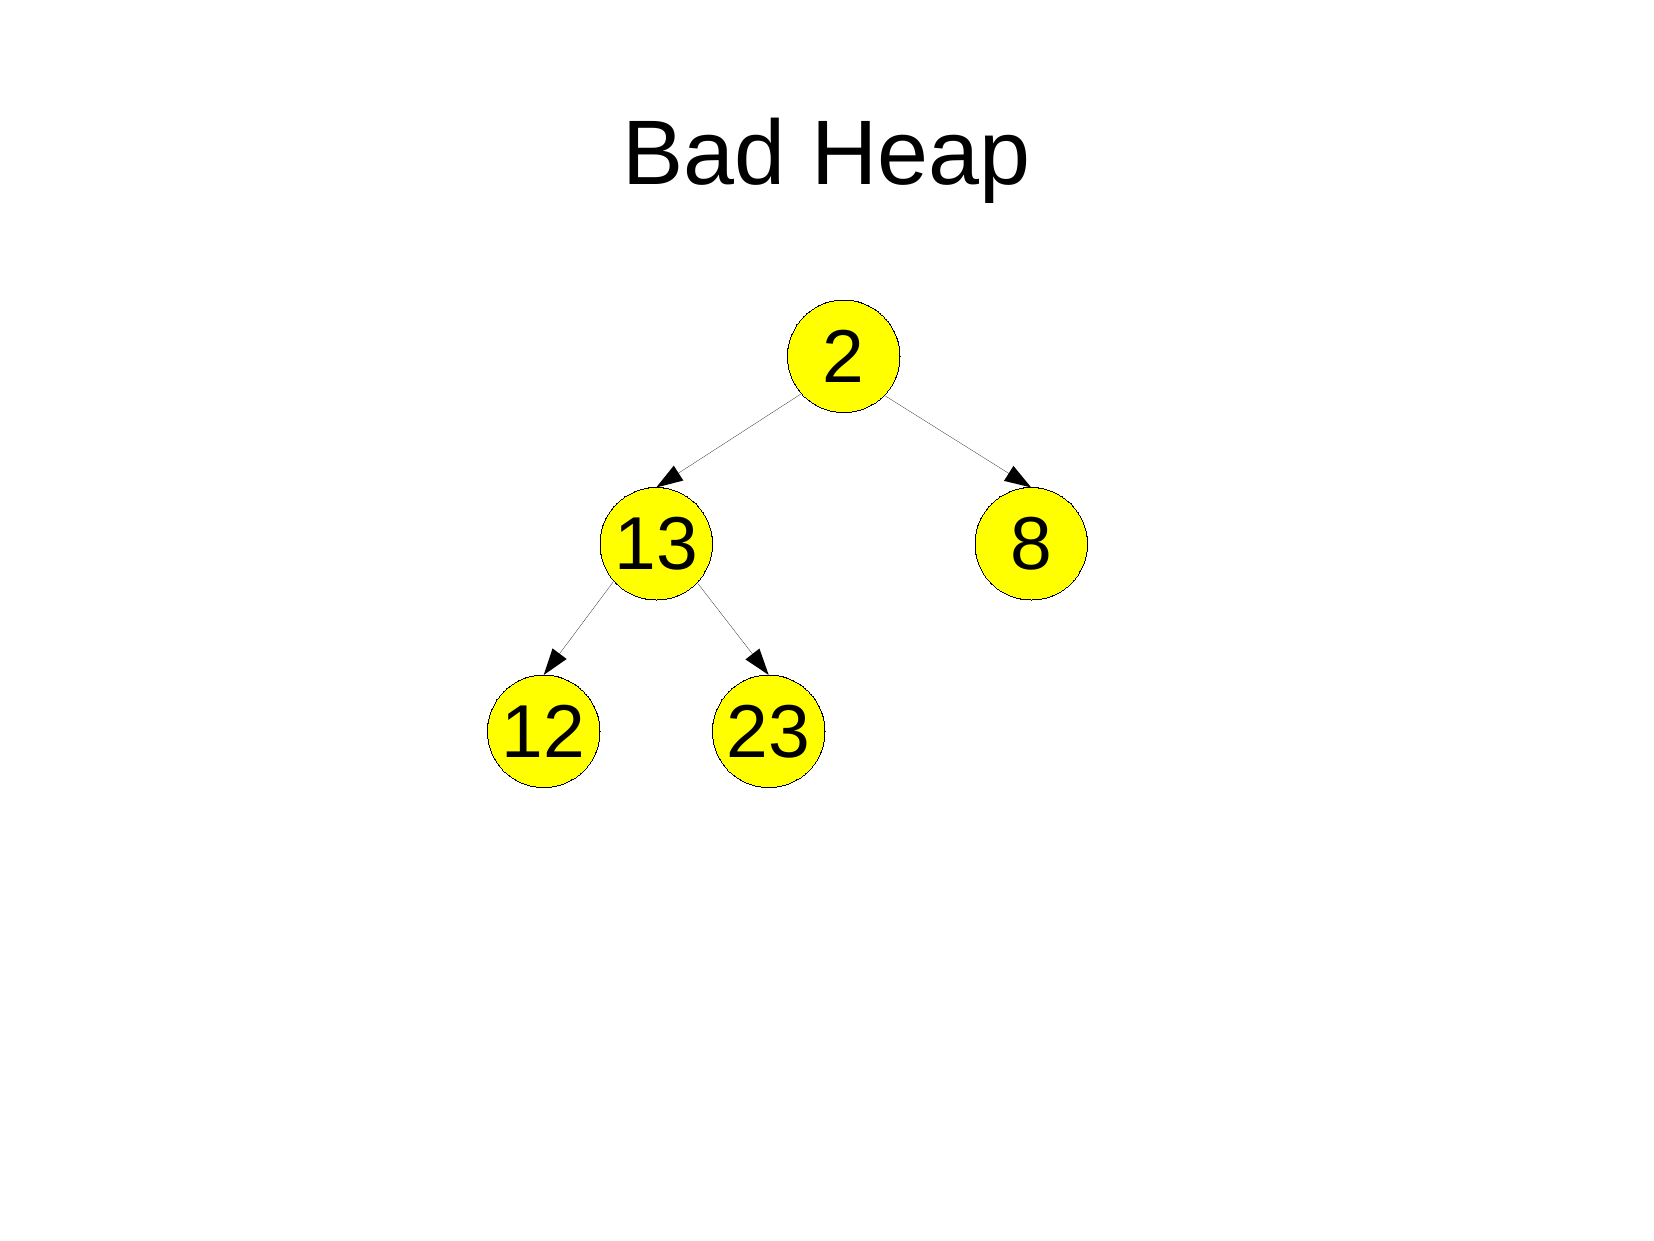

# Bad Heap
2
13
8
12
23